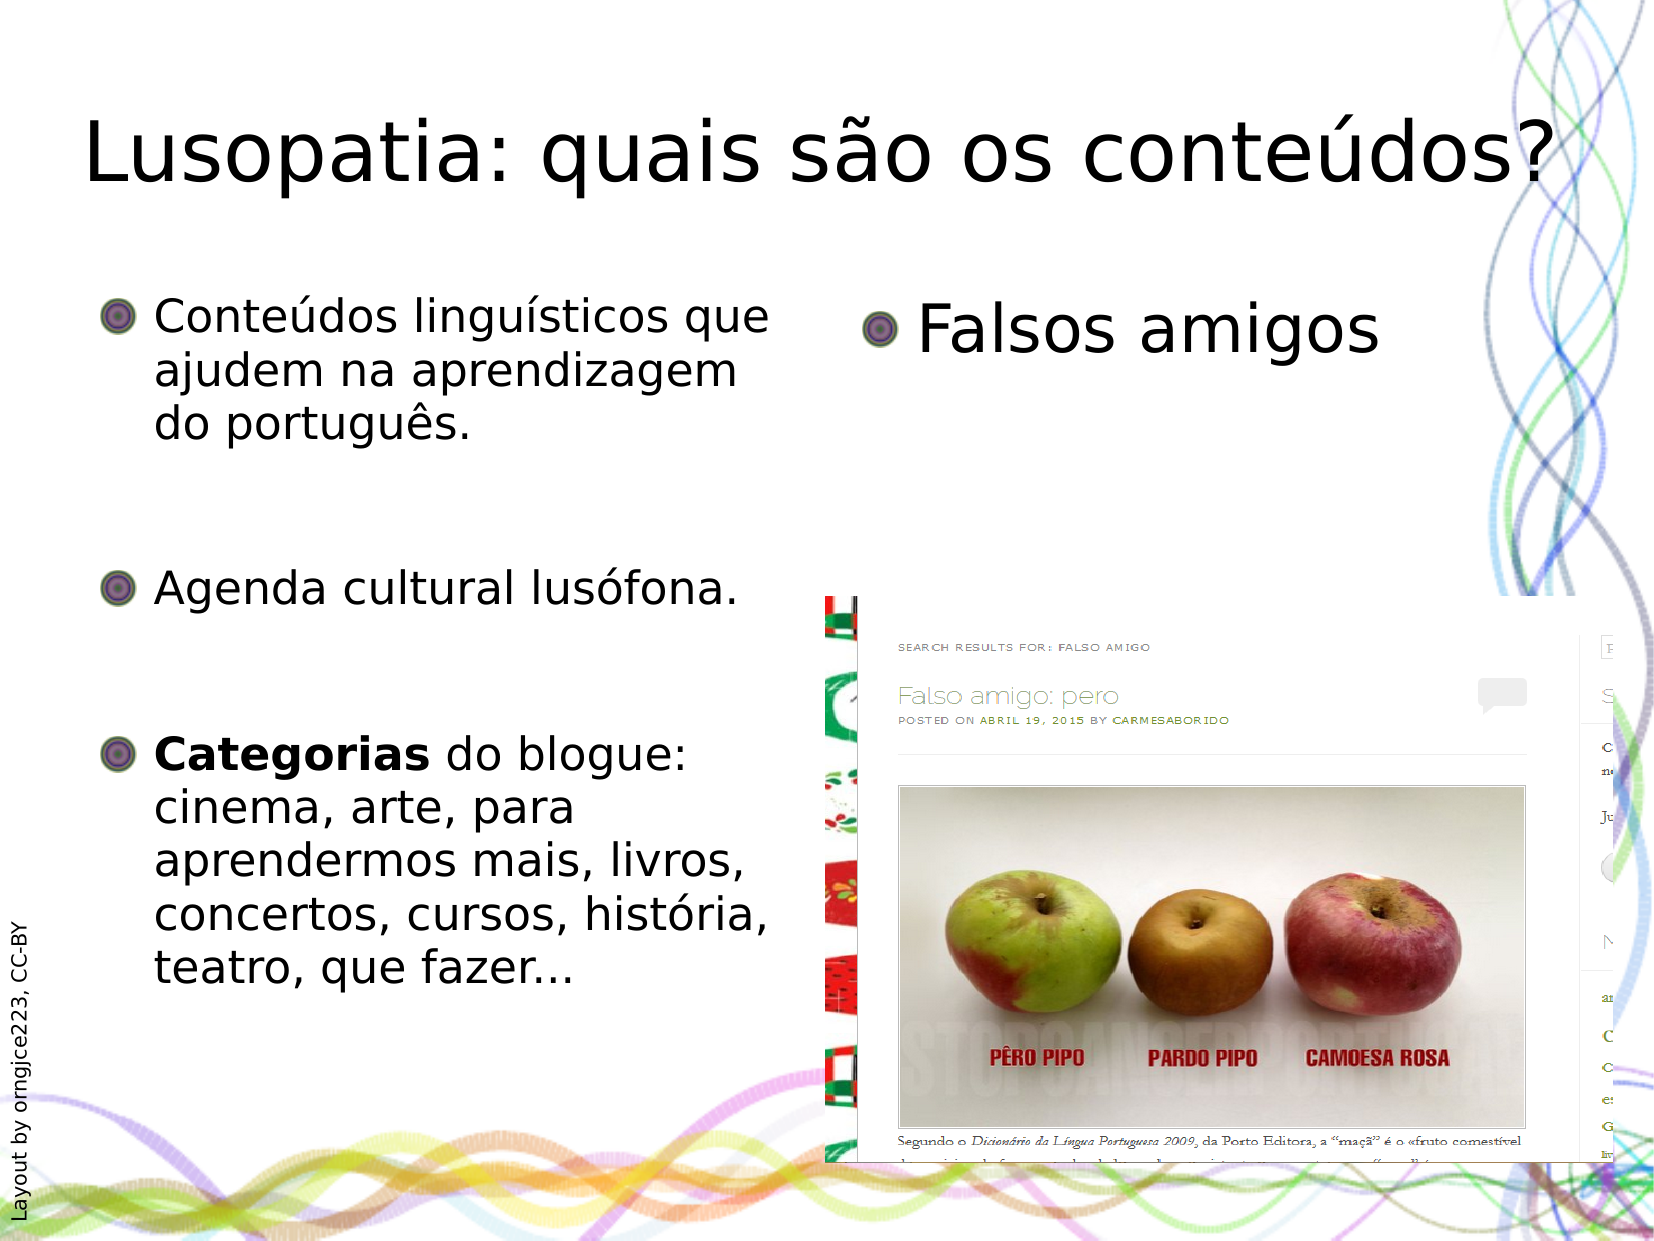

# Lusopatia: quais são os conteúdos?
Conteúdos linguísticos que ajudem na aprendizagem do português.
Agenda cultural lusófona.
Categorias do blogue: cinema, arte, para aprendermos mais, livros, concertos, cursos, história, teatro, que fazer...
Falsos amigos